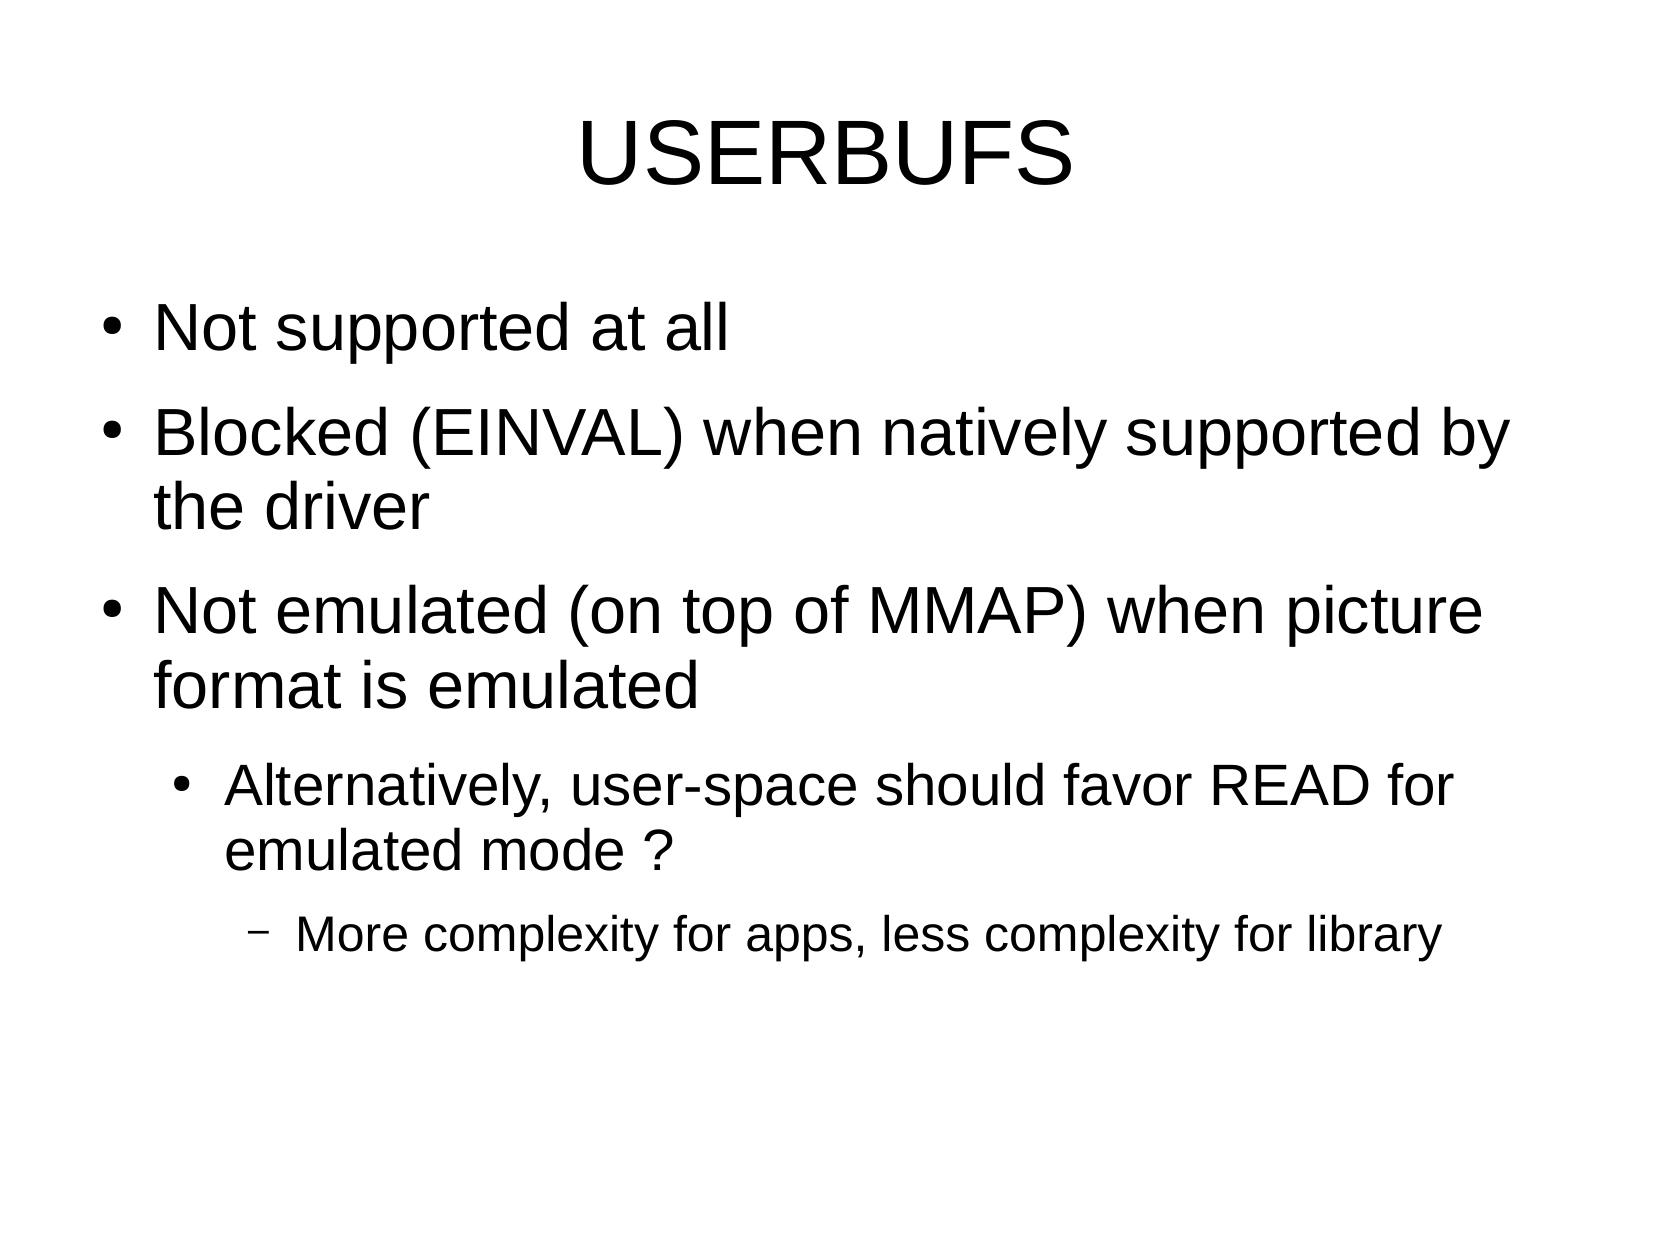

# USERBUFS
Not supported at all
Blocked (EINVAL) when natively supported by the driver
Not emulated (on top of MMAP) when picture format is emulated
Alternatively, user-space should favor READ for emulated mode ?
More complexity for apps, less complexity for library